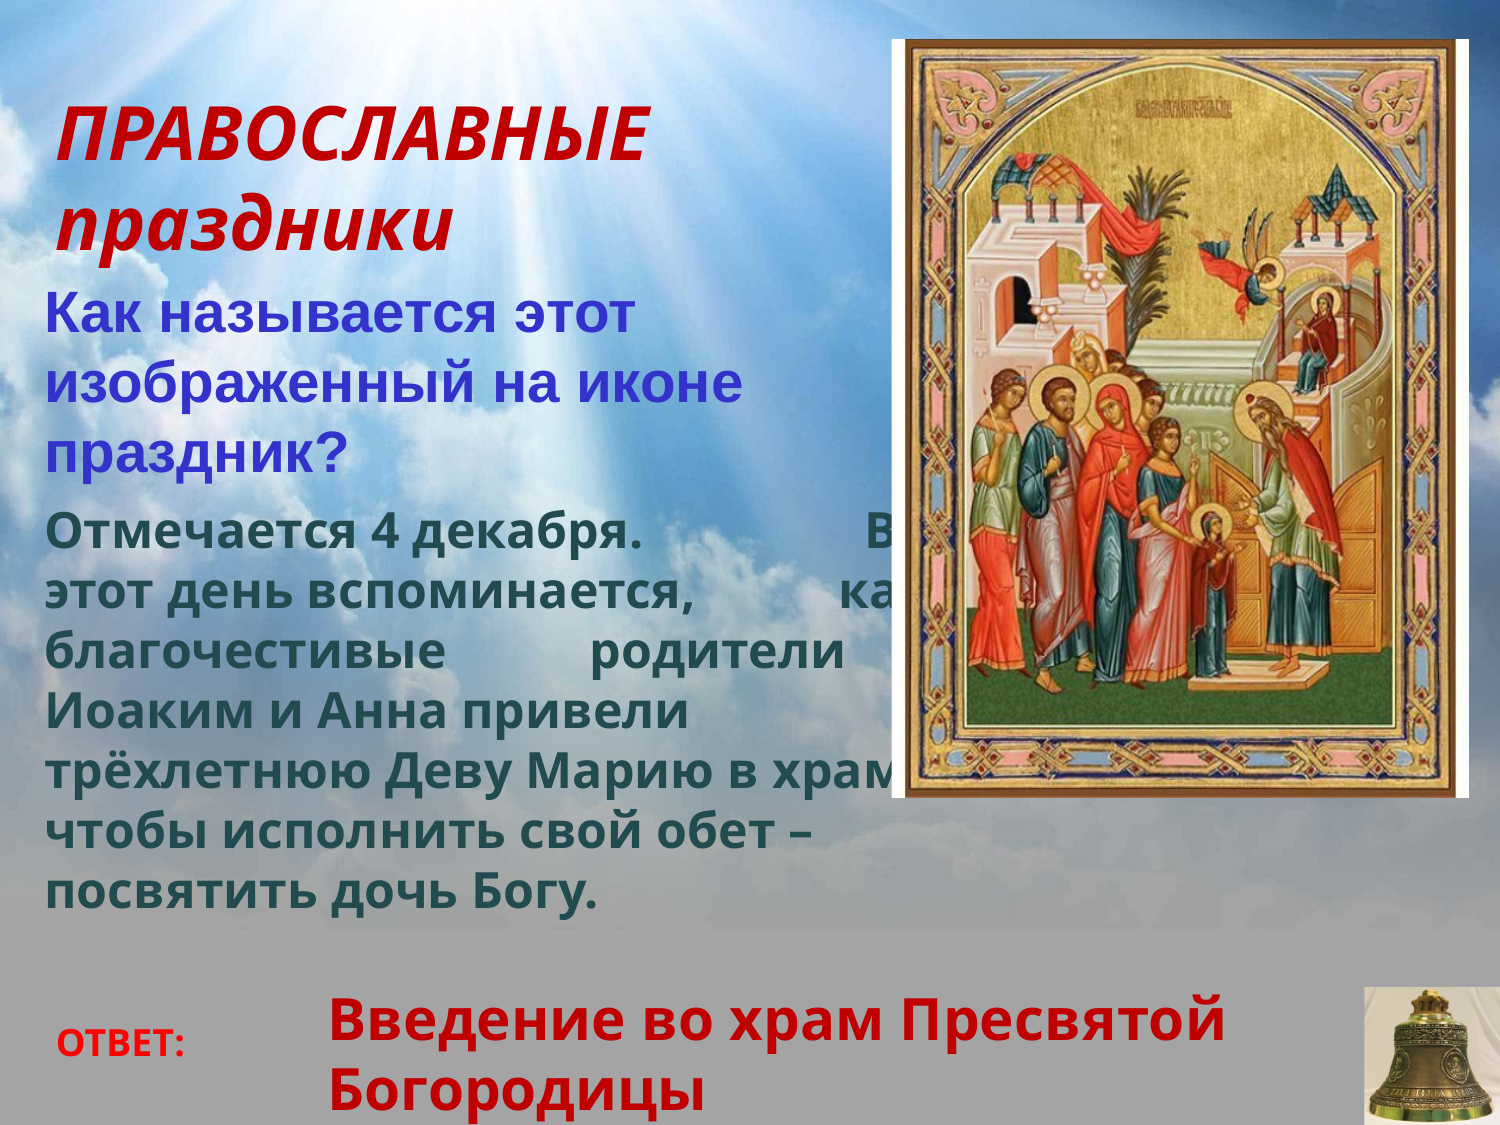

ПРАВОСЛАВНЫЕ праздники
Как называется этот изображенный на иконе праздник?
Отмечается 4 декабря. В этот день вспоминается, как благочестивые родители Иоаким и Анна привели трёхлетнюю Деву Марию в храм, чтобы исполнить свой обет – посвятить дочь Богу.
Введение во храм Пресвятой Богородицы
ОТВЕТ: